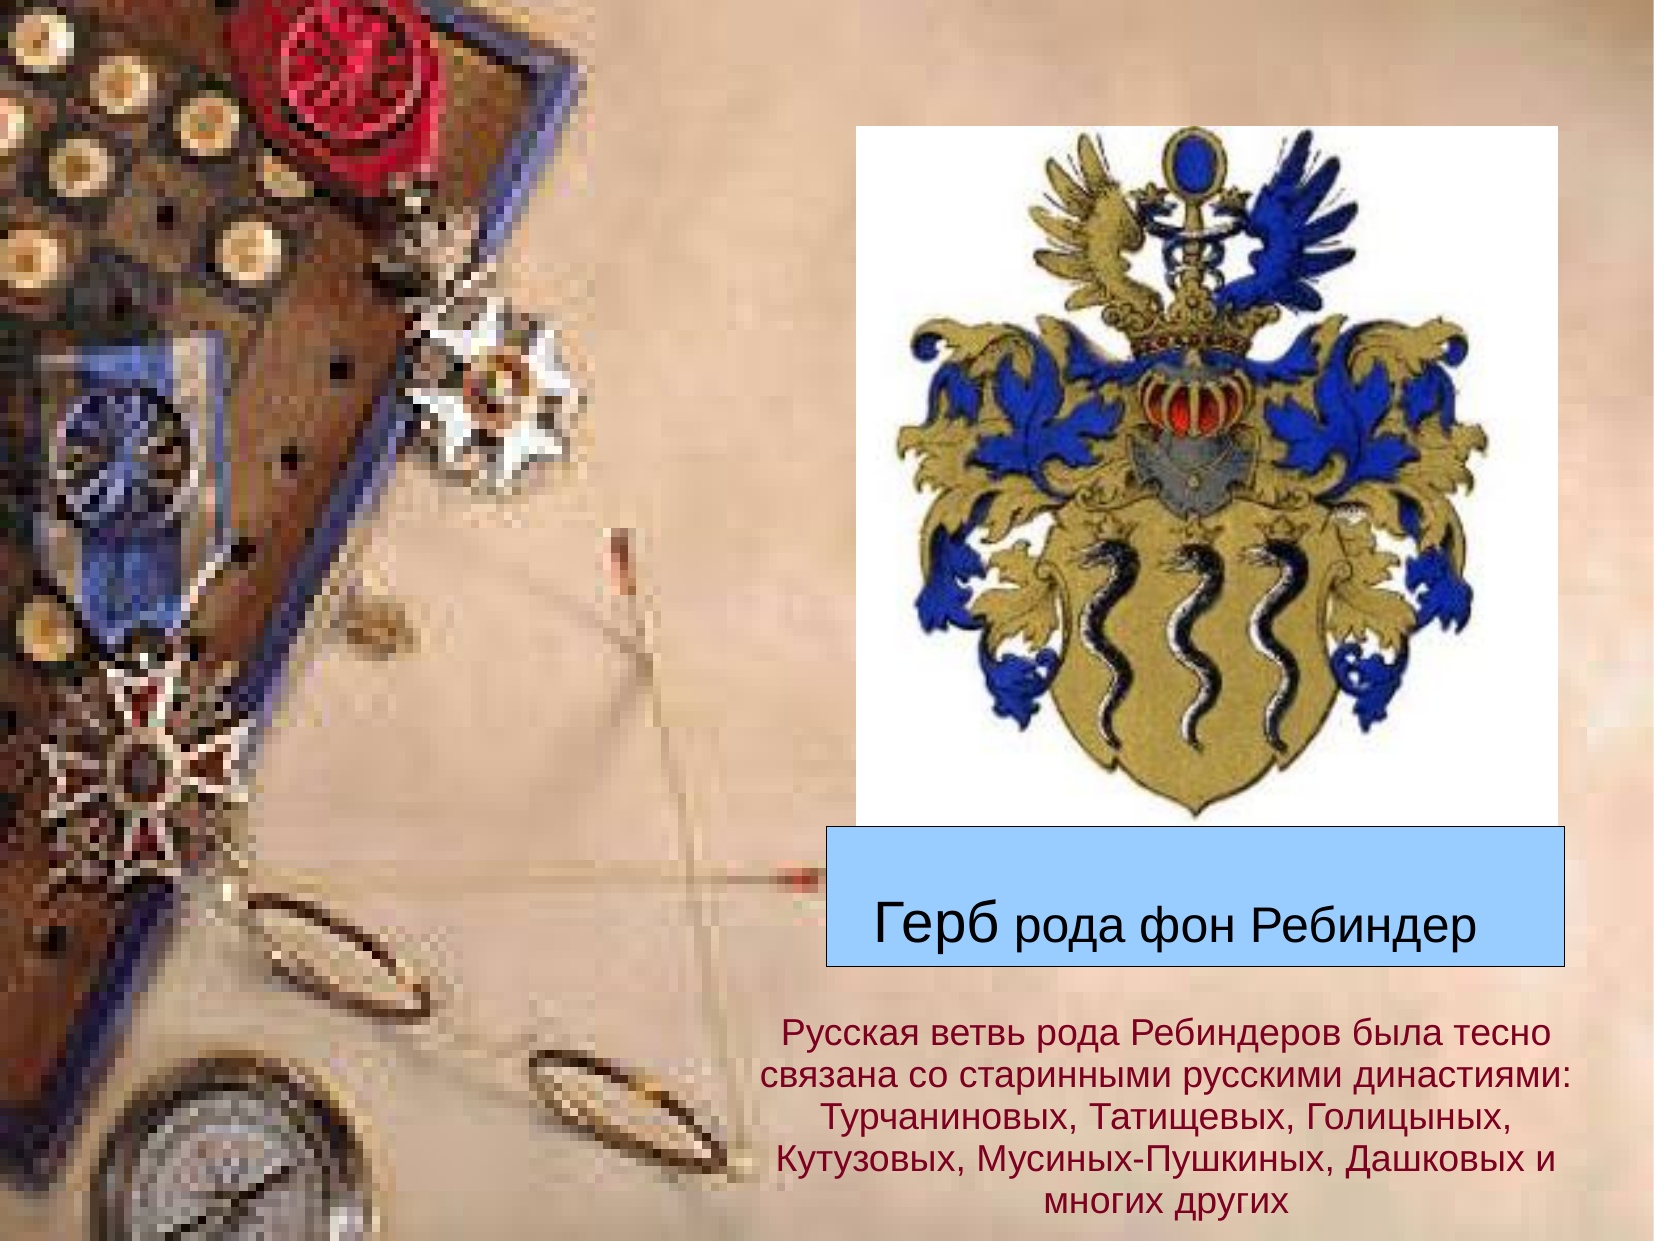

#
 Герб рода фон Ребиндер
Русская ветвь рода Ребиндеров была тесно связана со старинными русскими династиями: Турчаниновых, Татищевых, Голицыных, Кутузовых, Мусиных-Пушкиных, Дашковых и многих других